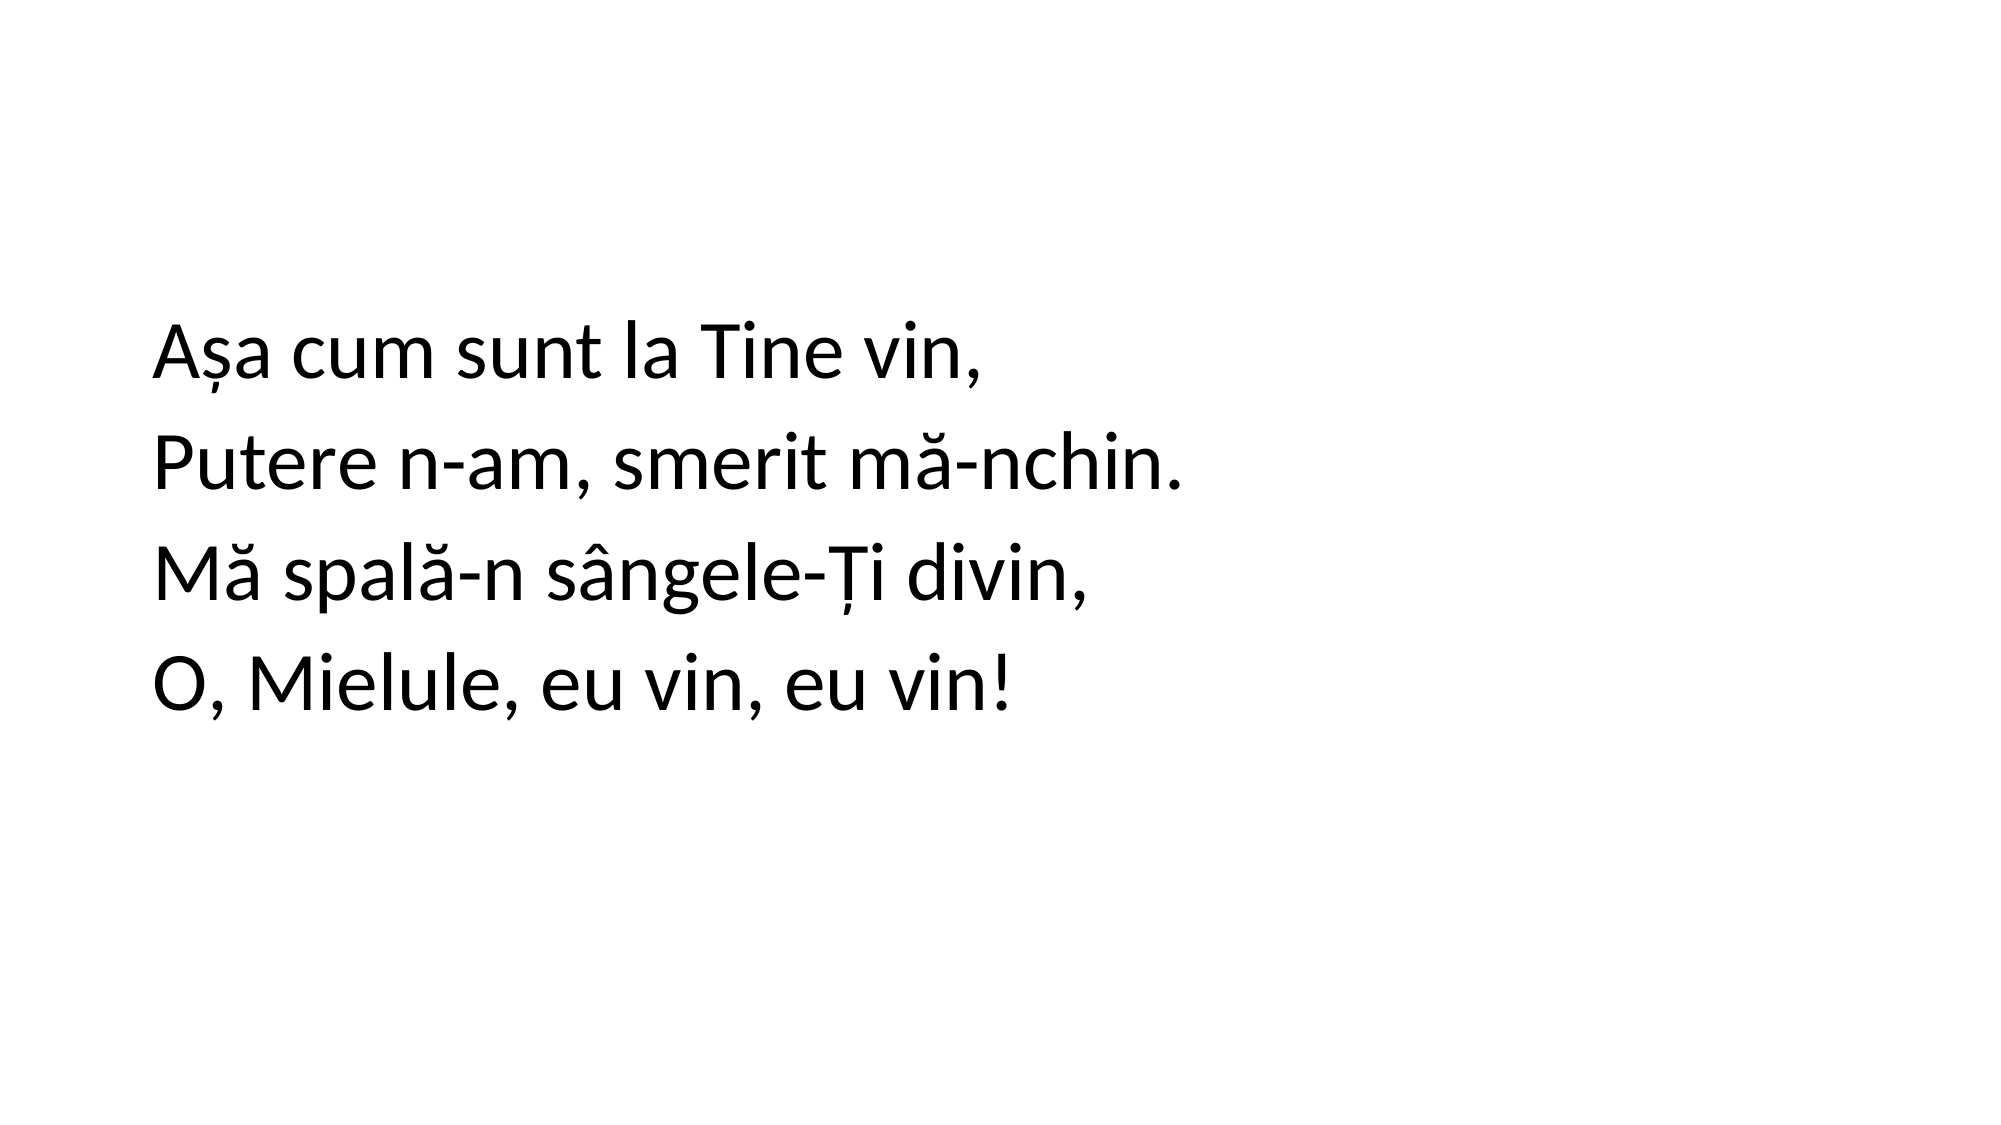

# Așa cum sunt la Tine vin,
Putere n-am, smerit mă-nchin.
Mă spală-n sângele-Ți divin,
O, Mielule, eu vin, eu vin!